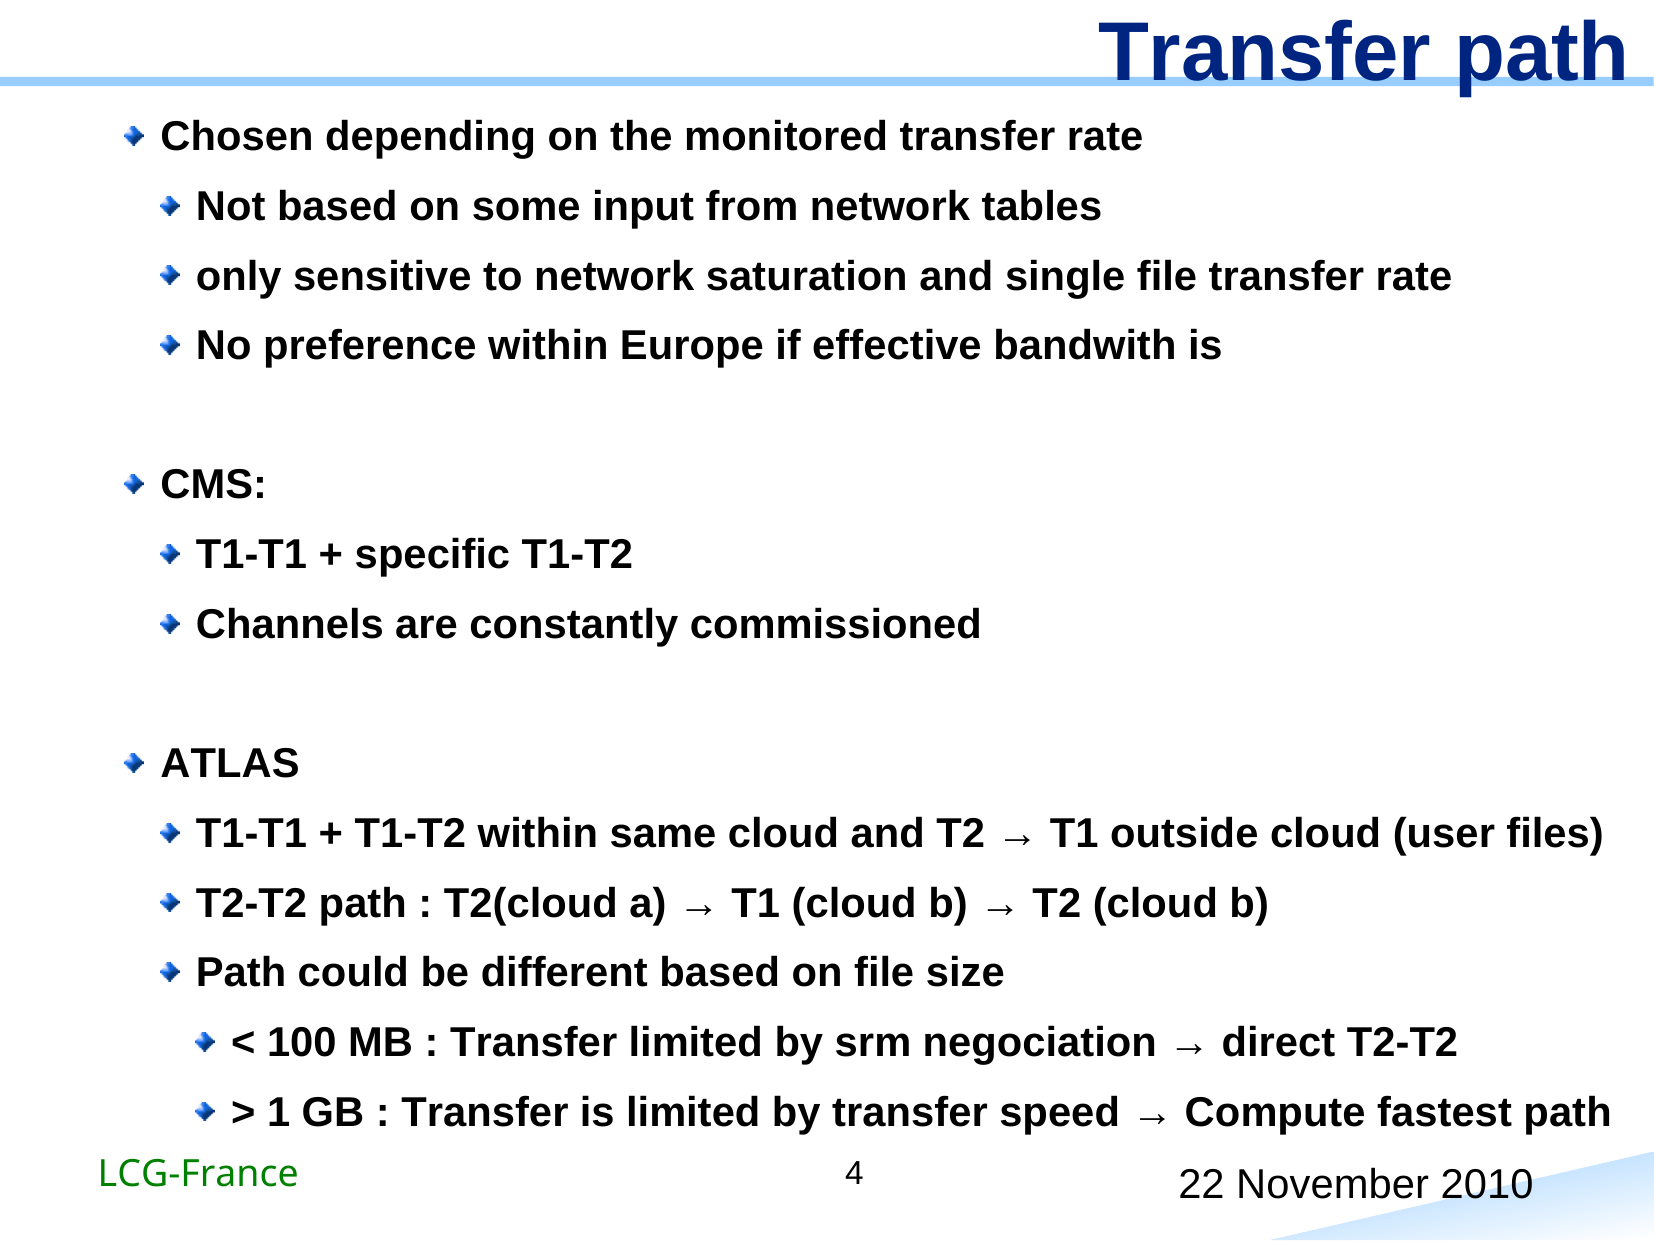

# Transfer path
Chosen depending on the monitored transfer rate
Not based on some input from network tables
only sensitive to network saturation and single file transfer rate
No preference within Europe if effective bandwith is
CMS:
T1-T1 + specific T1-T2
Channels are constantly commissioned
ATLAS
T1-T1 + T1-T2 within same cloud and T2 → T1 outside cloud (user files)
T2-T2 path : T2(cloud a) → T1 (cloud b) → T2 (cloud b)
Path could be different based on file size
< 100 MB : Transfer limited by srm negociation → direct T2-T2
> 1 GB : Transfer is limited by transfer speed → Compute fastest path